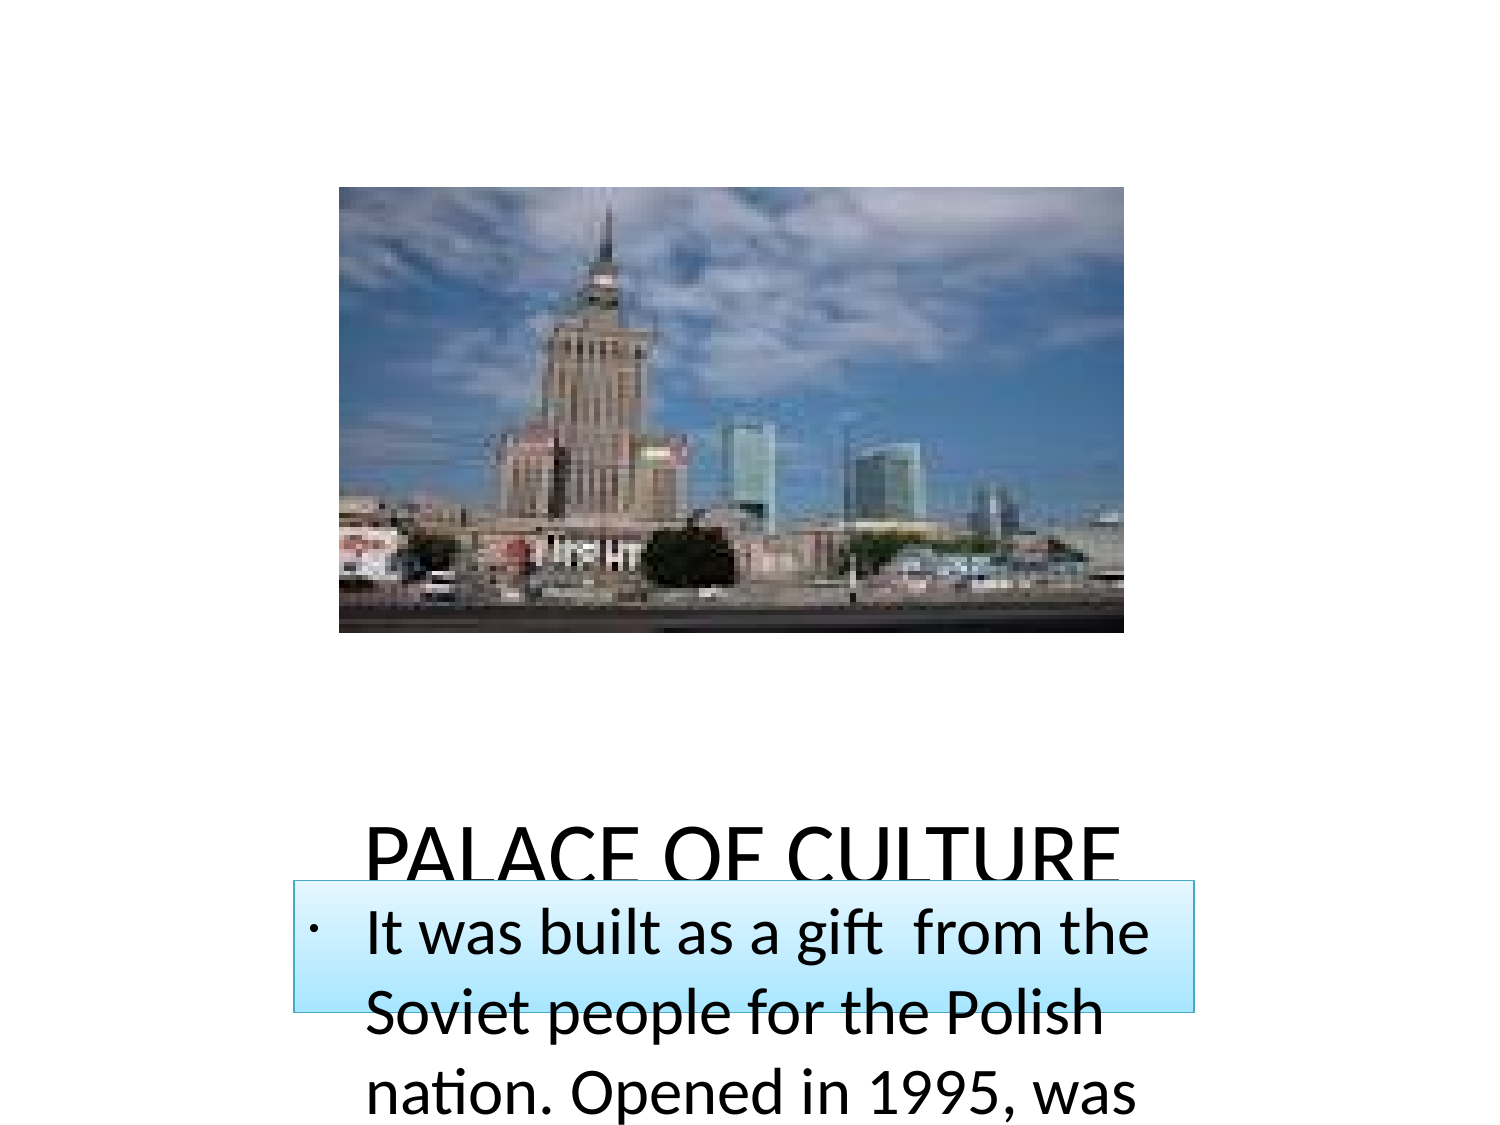

# PALACE OF CULTURE
It was built as a gift from the Soviet people for the Polish nation. Opened in 1995, was built in three years by the architect Leo Rudniewa. Currently,there is a hall og Congress , the Museum of Technology, bookstores , cinema,etc